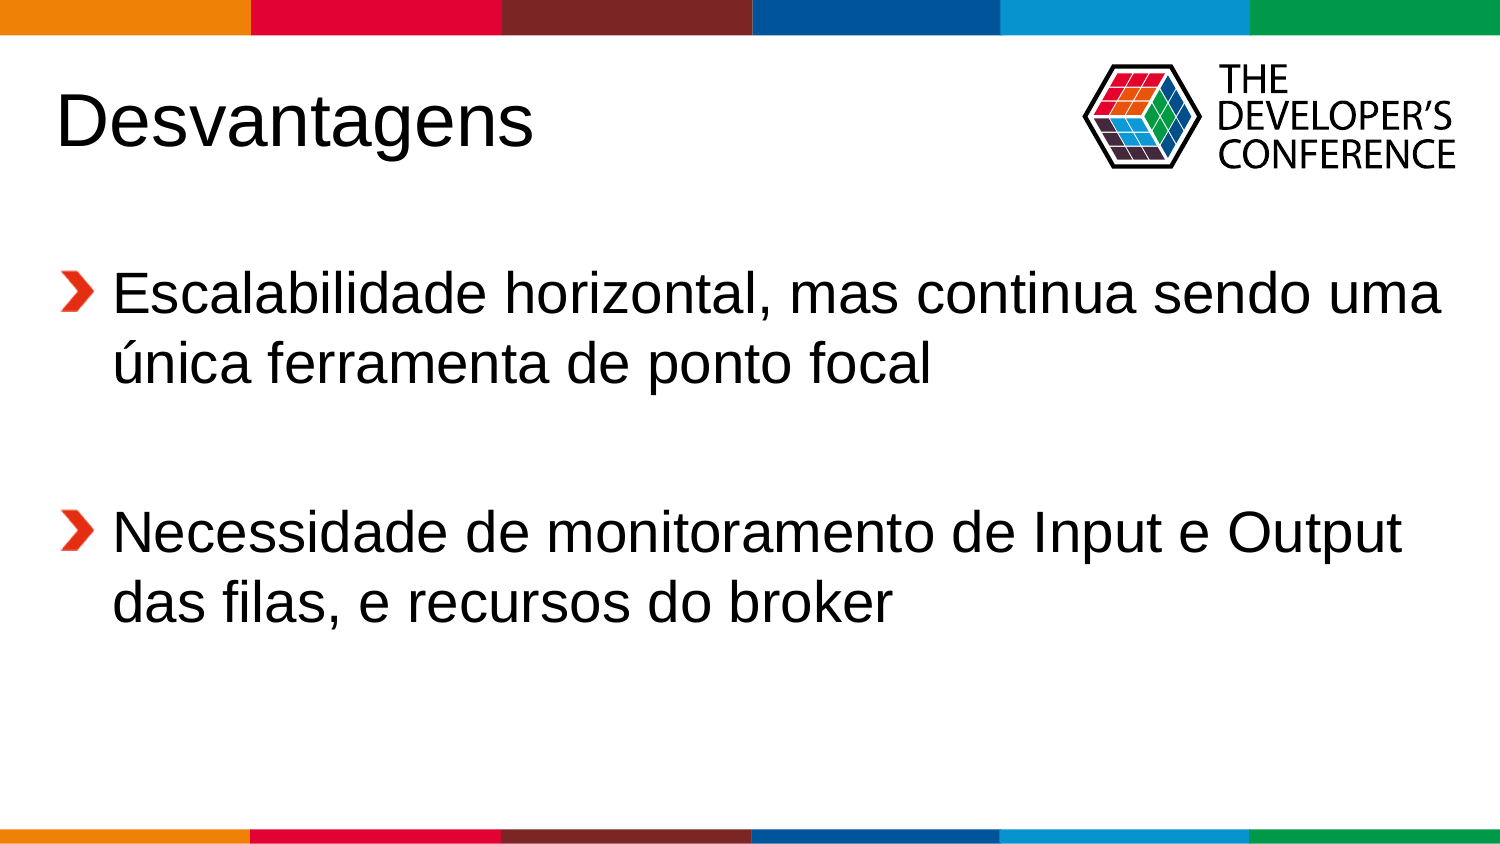

# Desvantagens
Escalabilidade horizontal, mas continua sendo uma única ferramenta de ponto focal
Necessidade de monitoramento de Input e Output das filas, e recursos do broker